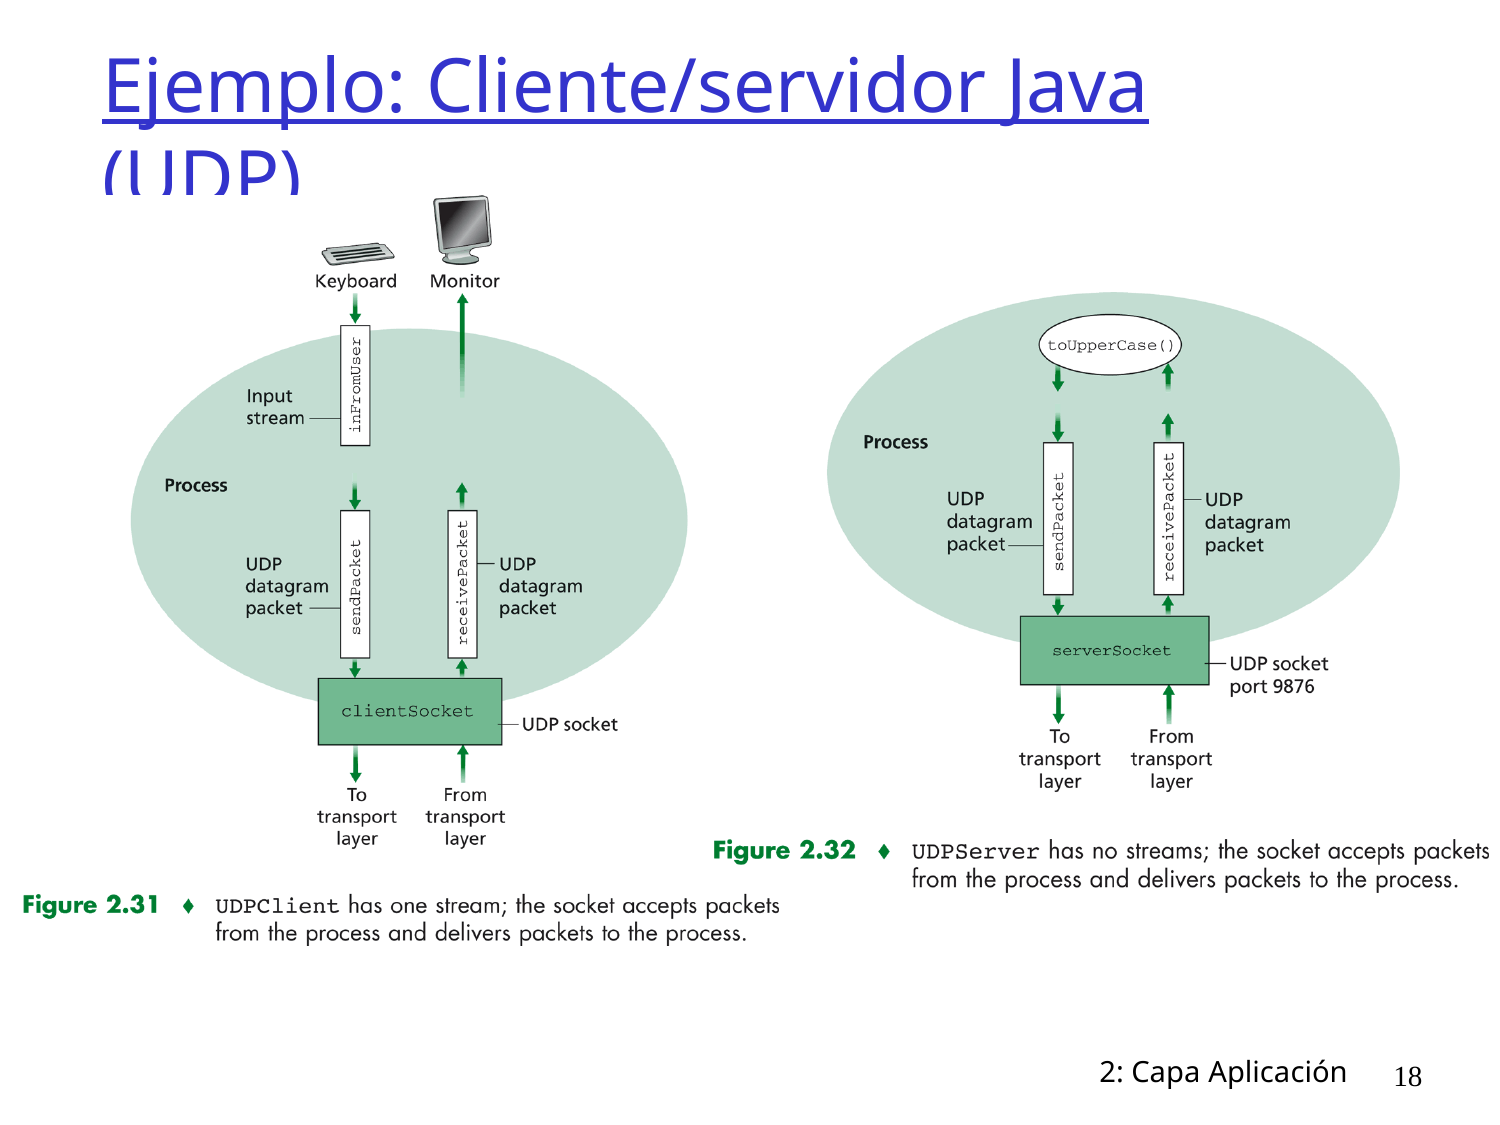

# Ejemplo: Cliente/servidor Java (UDP)‏
Proceso cliente